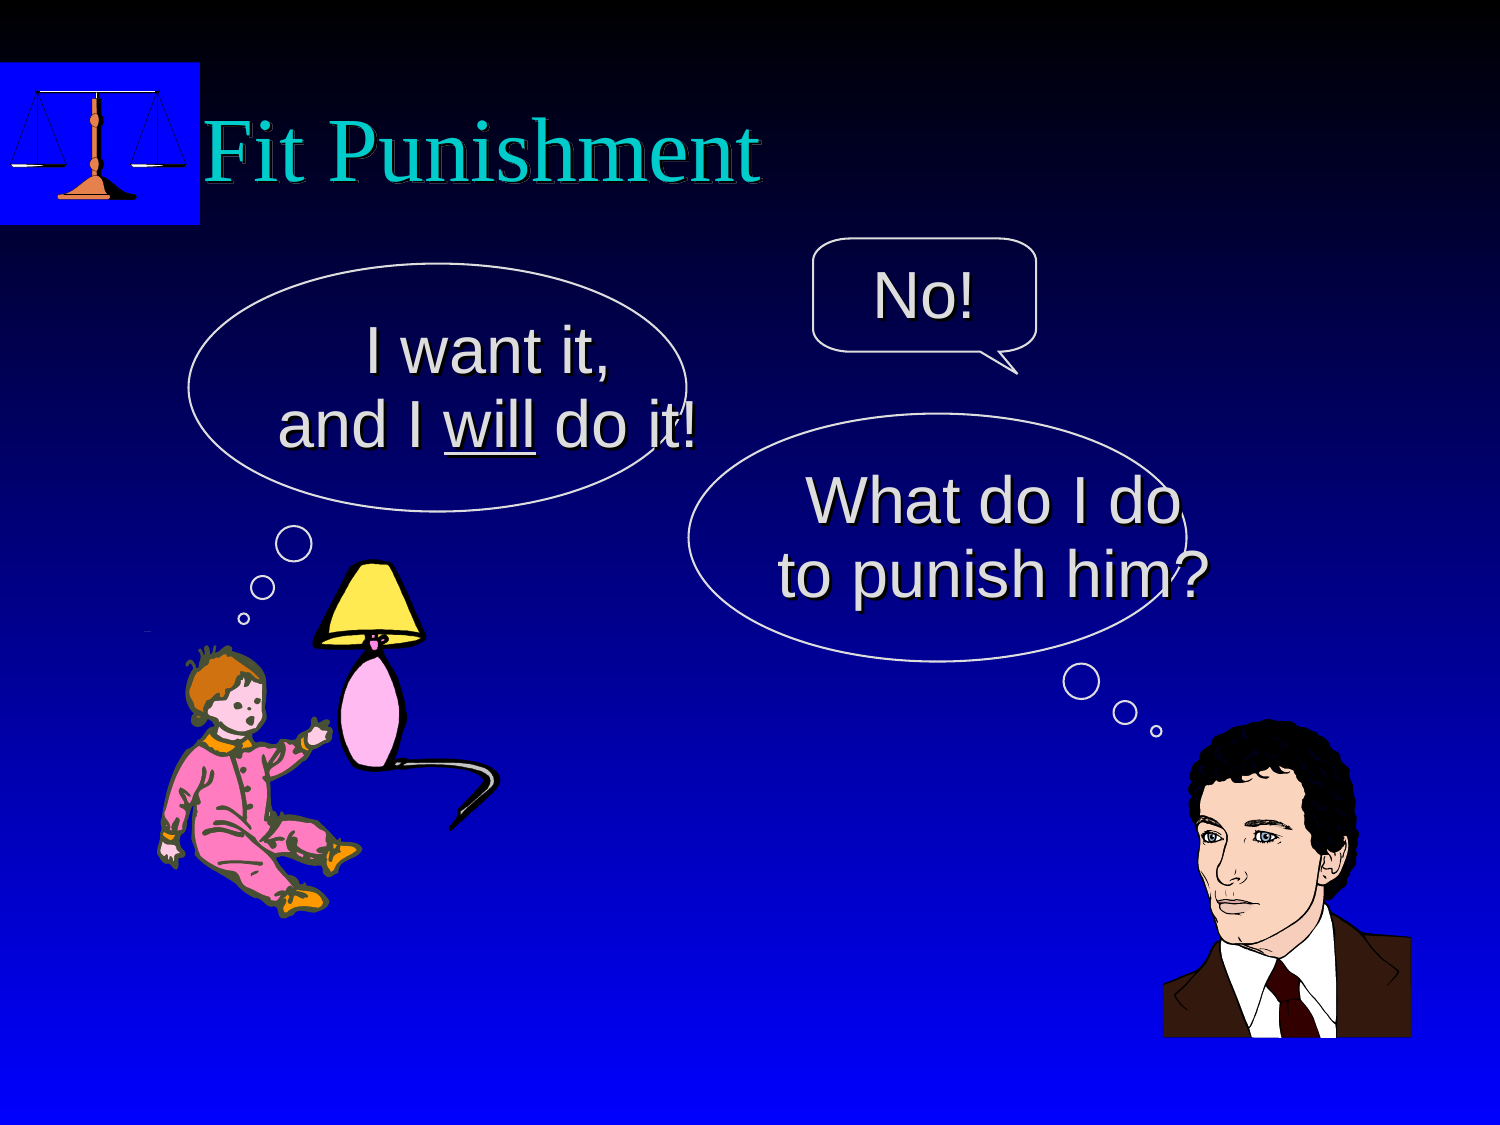

# Fit Punishment
No!
I want it,
and I will do it!
What do I do
to punish him?